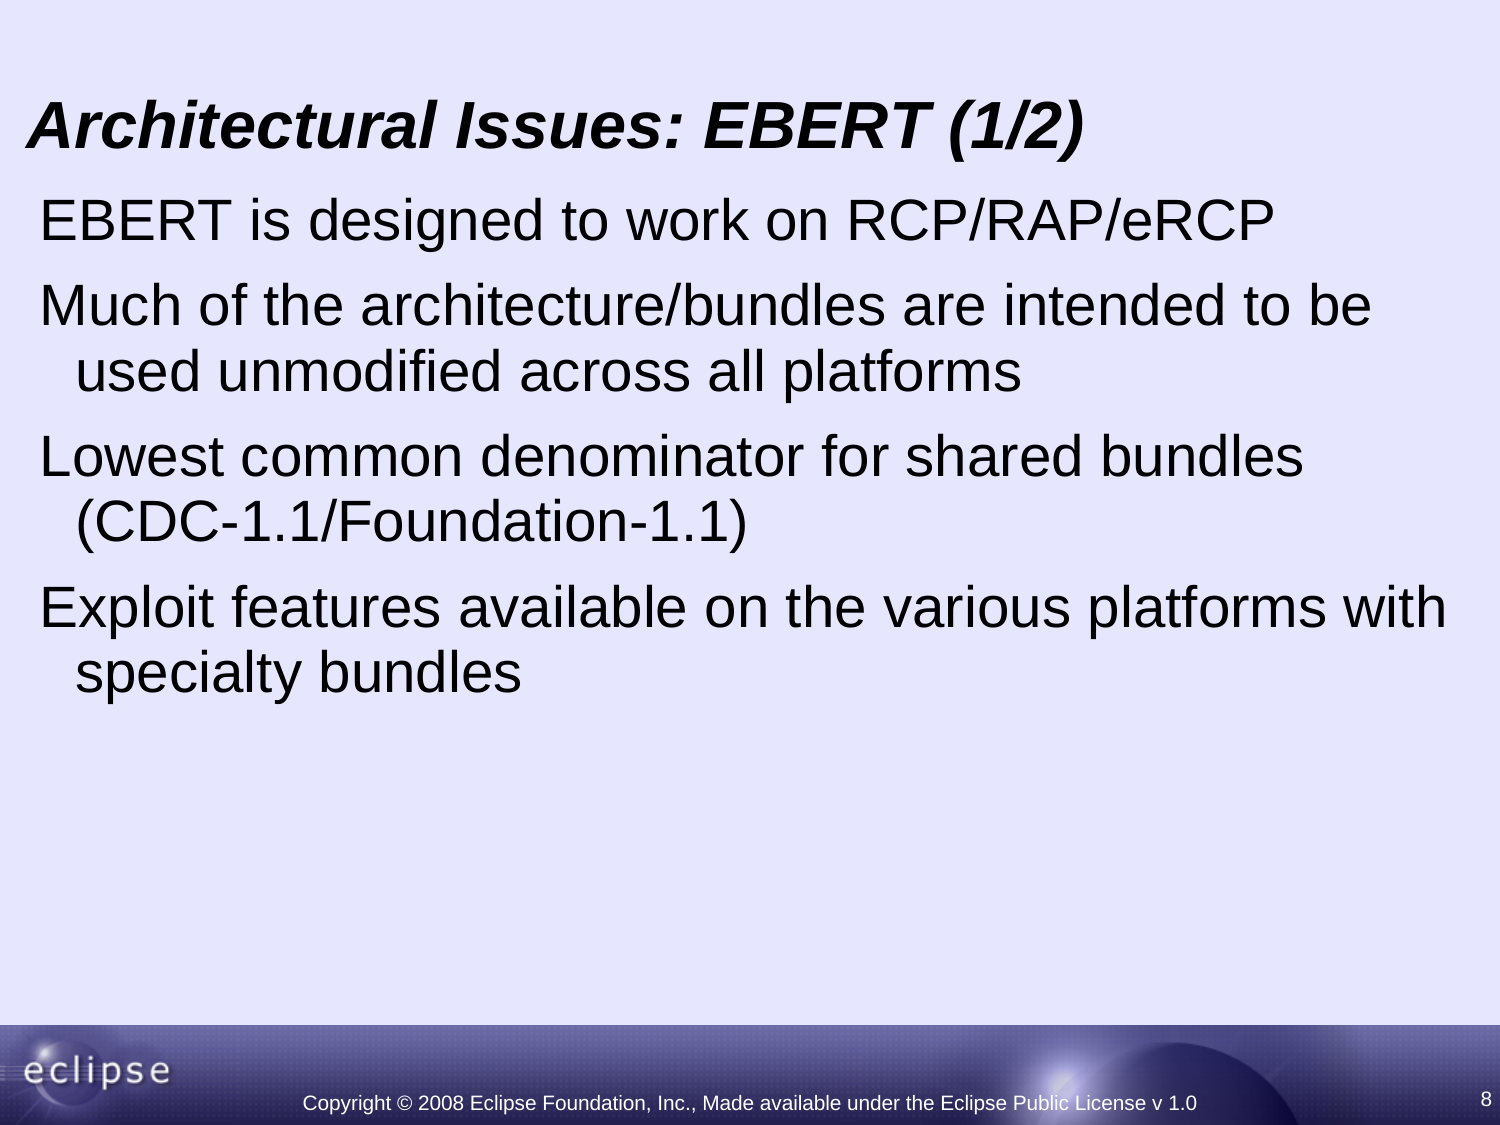

# Architectural Issues: EBERT (1/2)
EBERT is designed to work on RCP/RAP/eRCP
Much of the architecture/bundles are intended to be used unmodified across all platforms
Lowest common denominator for shared bundles (CDC-1.1/Foundation-1.1)
Exploit features available on the various platforms with specialty bundles
8